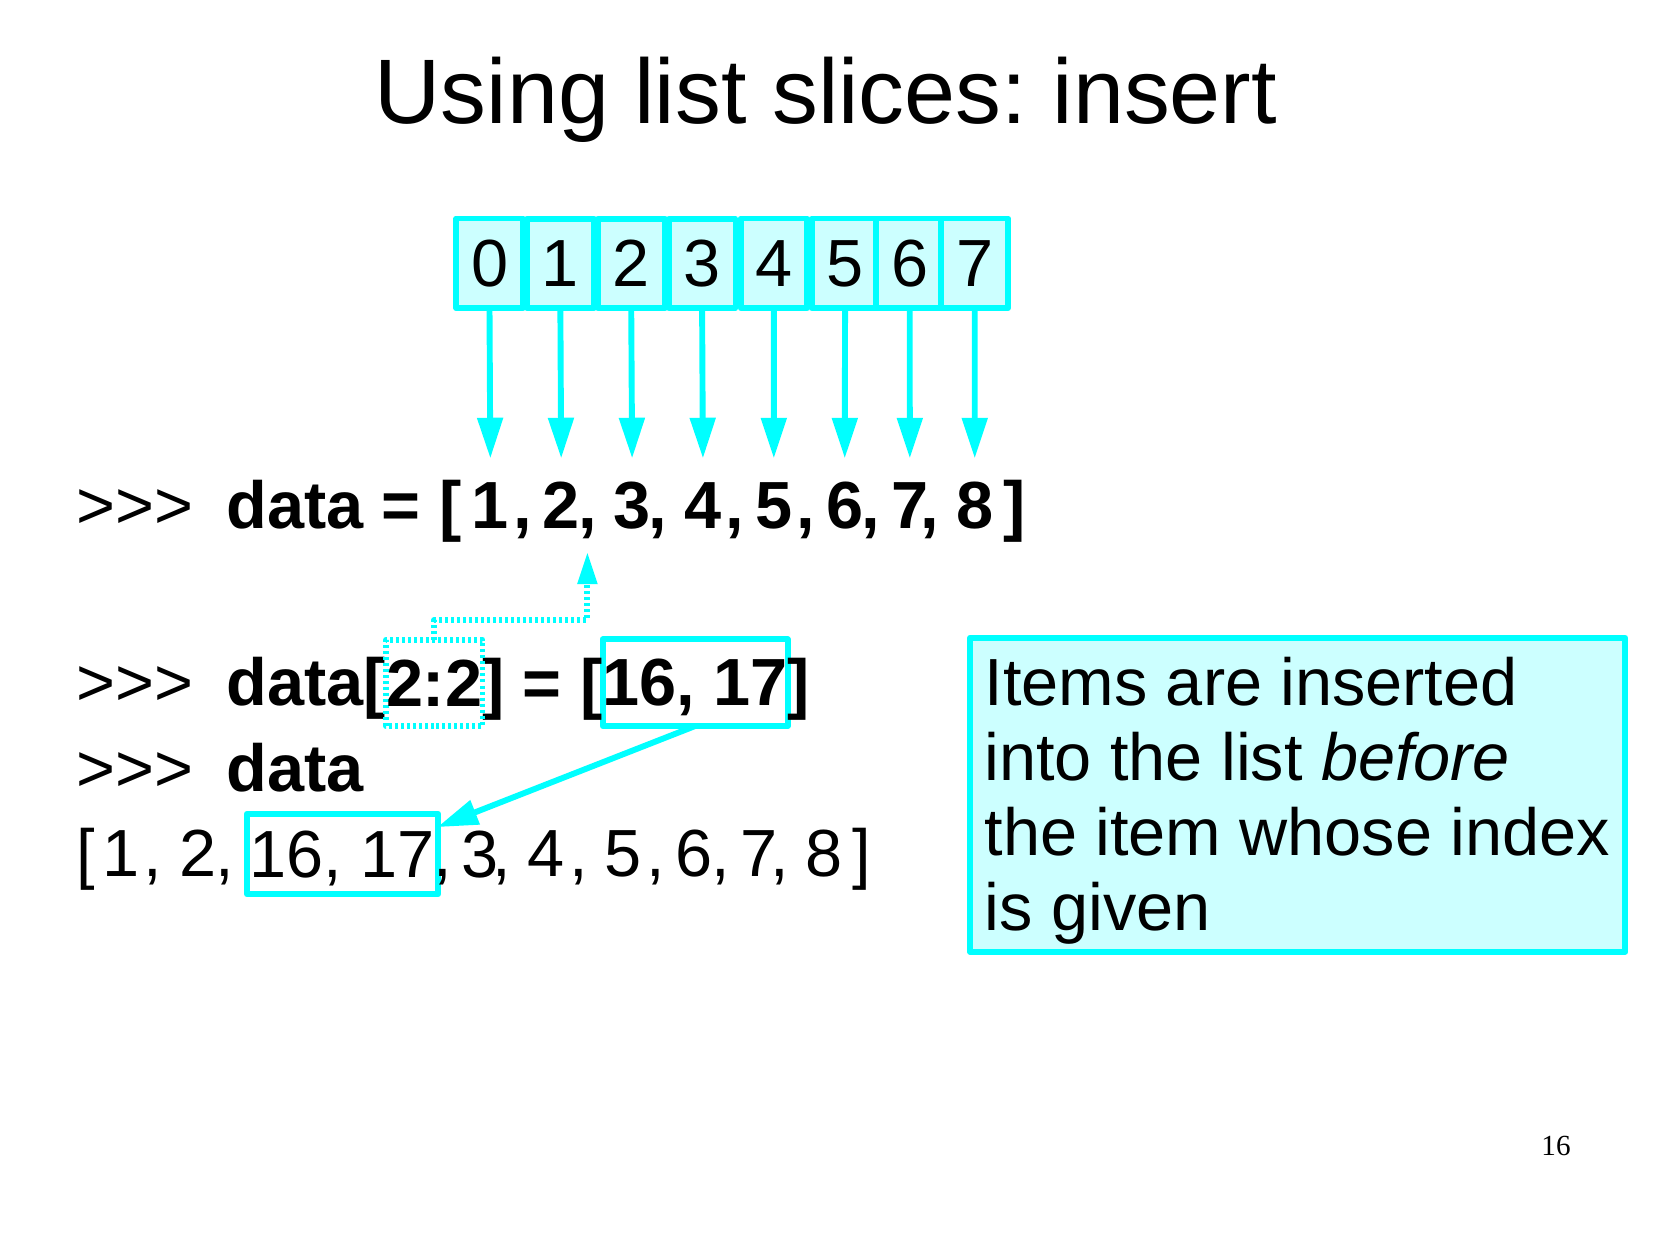

Using list slices: insert
0
4
5
6
7
1
2
3
data = [
1
,
2
,
3
,
4
,
5
,
6
,
7
,
8
]
>>>
>>>
Items are inserted
into the list before
the item whose index
is given
data[
16, 17
] = [
]
2:2
>>>
data
[
1
,
2
,
,
4
,
5
,
6
,
7
,
8
]
,
16, 17
3
16